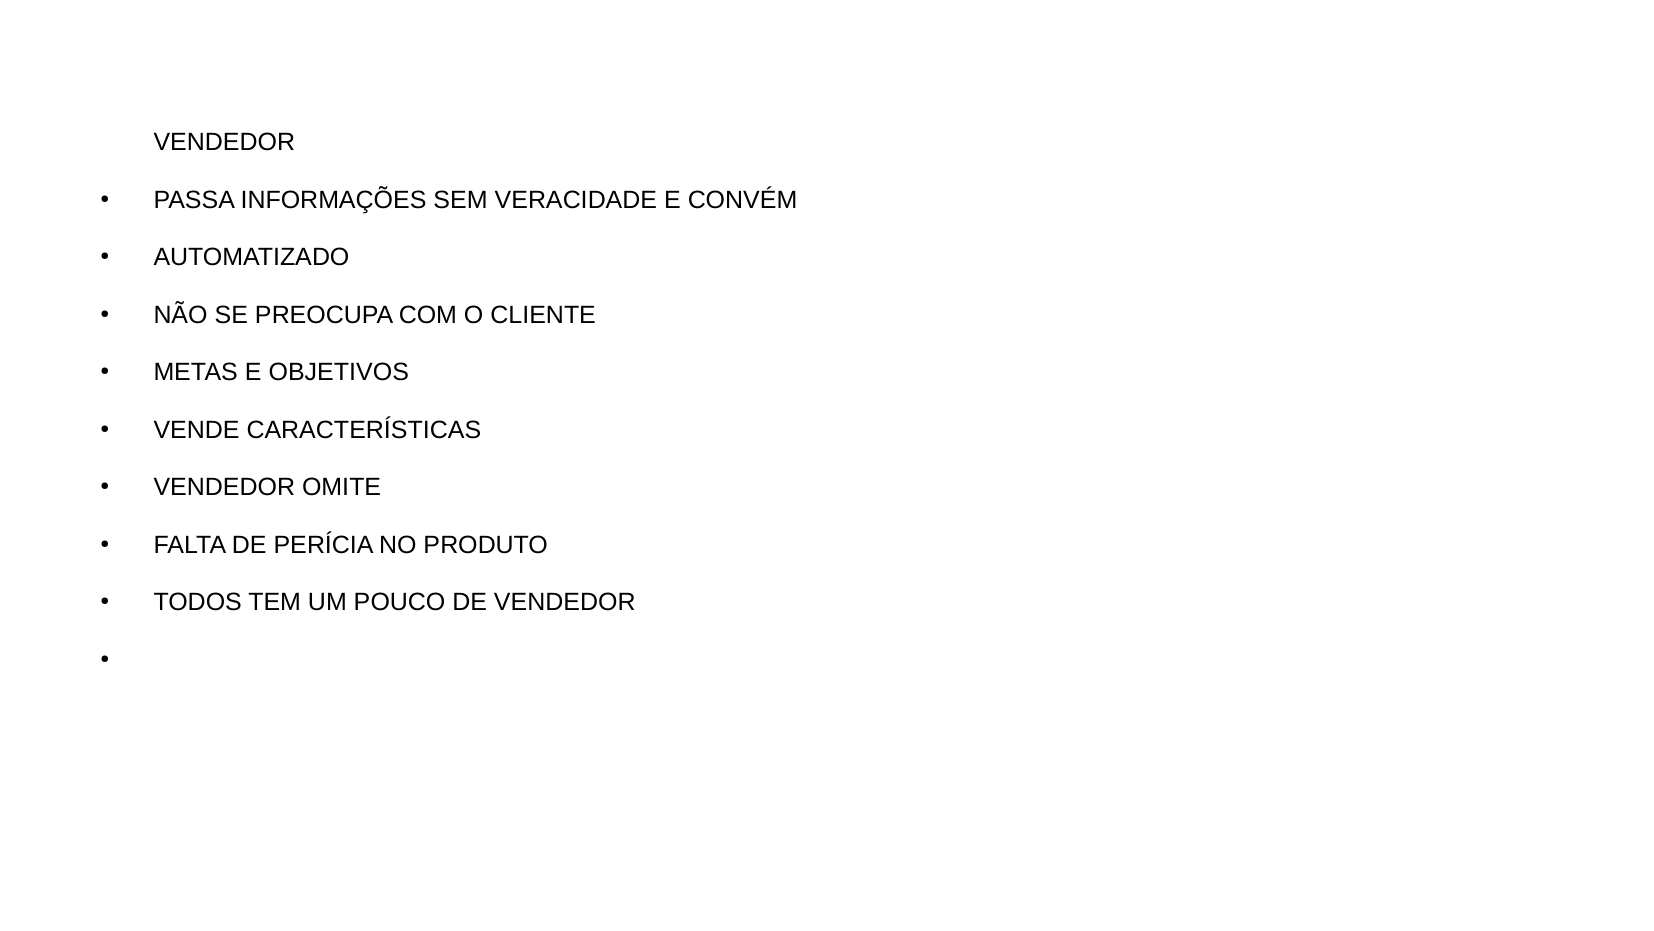

# VENDEDOR
PASSA INFORMAÇÕES SEM VERACIDADE E CONVÉM
AUTOMATIZADO
NÃO SE PREOCUPA COM O CLIENTE
METAS E OBJETIVOS
VENDE CARACTERÍSTICAS
VENDEDOR OMITE
FALTA DE PERÍCIA NO PRODUTO
TODOS TEM UM POUCO DE VENDEDOR